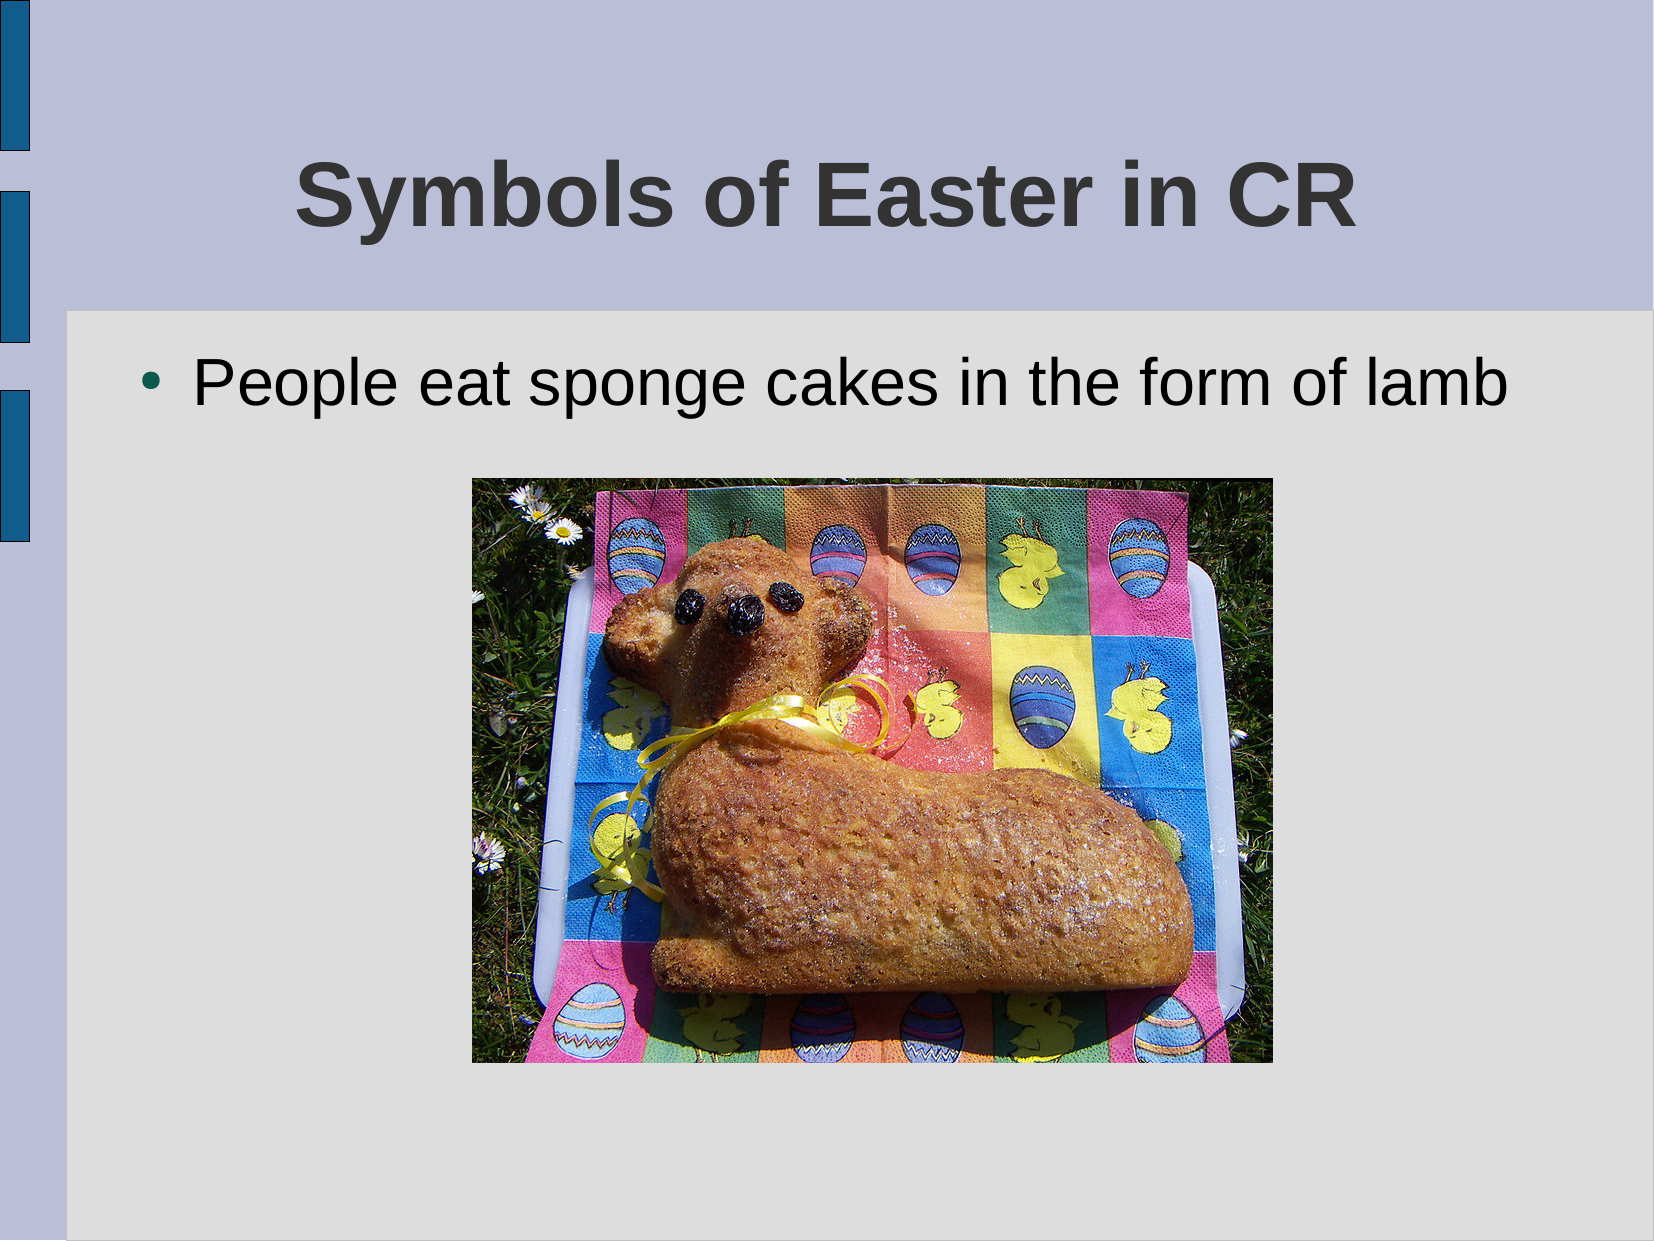

# Symbols of Easter in CR
People eat sponge cakes in the form of lamb